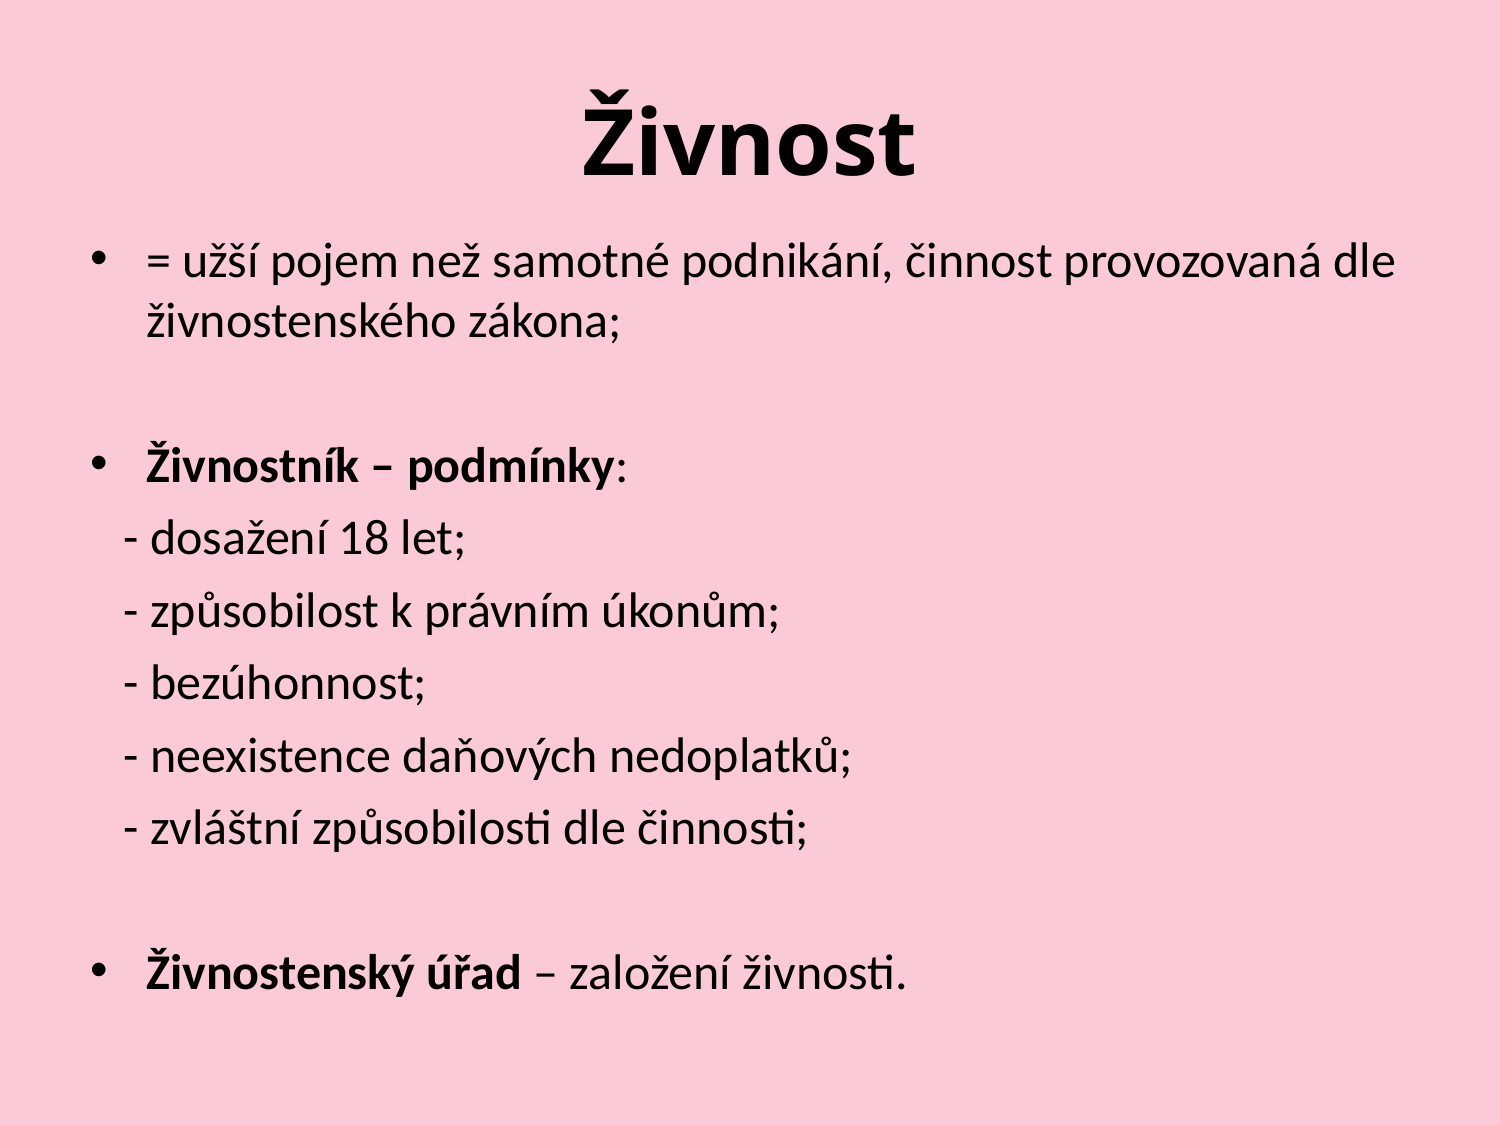

# Živnost
= užší pojem než samotné podnikání, činnost provozovaná dle živnostenského zákona;
Živnostník – podmínky:
 - dosažení 18 let;
 - způsobilost k právním úkonům;
 - bezúhonnost;
 - neexistence daňových nedoplatků;
 - zvláštní způsobilosti dle činnosti;
Živnostenský úřad – založení živnosti.